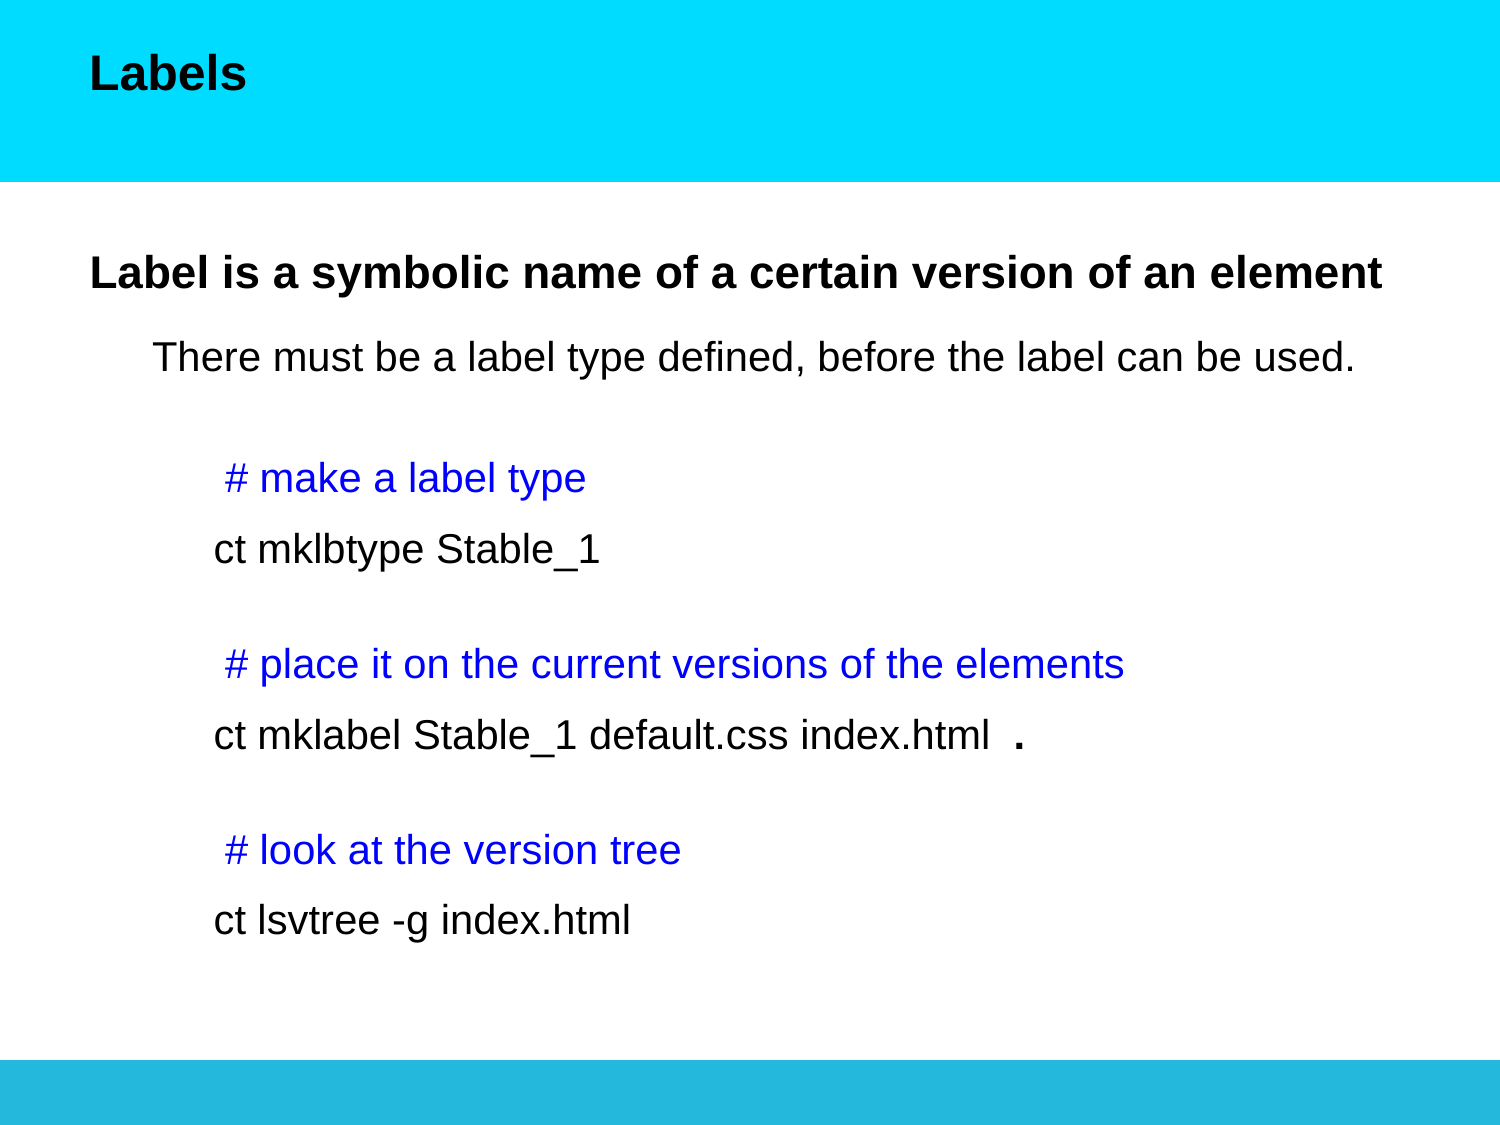

# Labels
Label is a symbolic name of a certain version of an element
There must be a label type defined, before the label can be used.
 # make a label type
ct mklbtype Stable_1
 # place it on the current versions of the elements
ct mklabel Stable_1 default.css index.html .
 # look at the version tree
ct lsvtree -g index.html